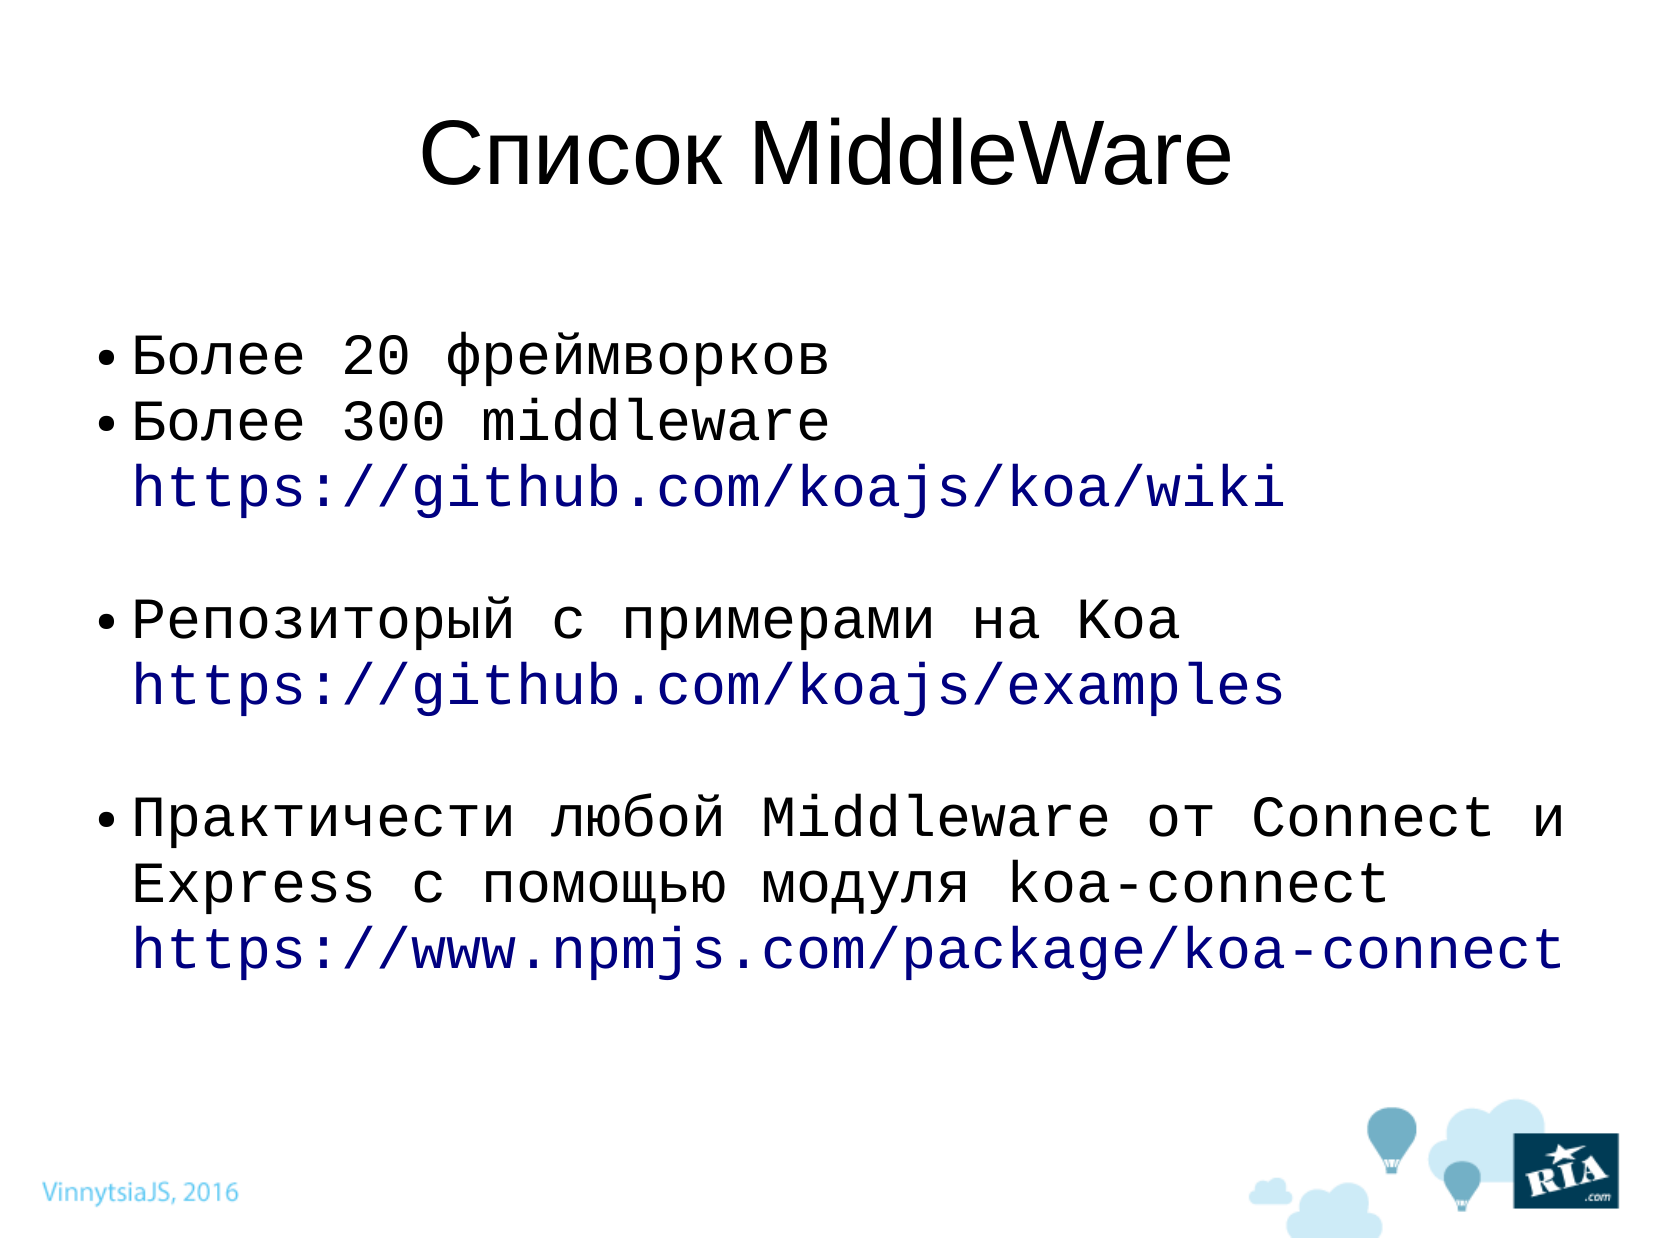

# Список MiddleWare
Более 20 фреймворков
Более 300 middleware
https://github.com/koajs/koa/wiki
Репозиторый с примерами на Koa
https://github.com/koajs/examples
Практичести любой Middleware от Connect и Express с помощью модуля koa-connect
https://www.npmjs.com/package/koa-connect